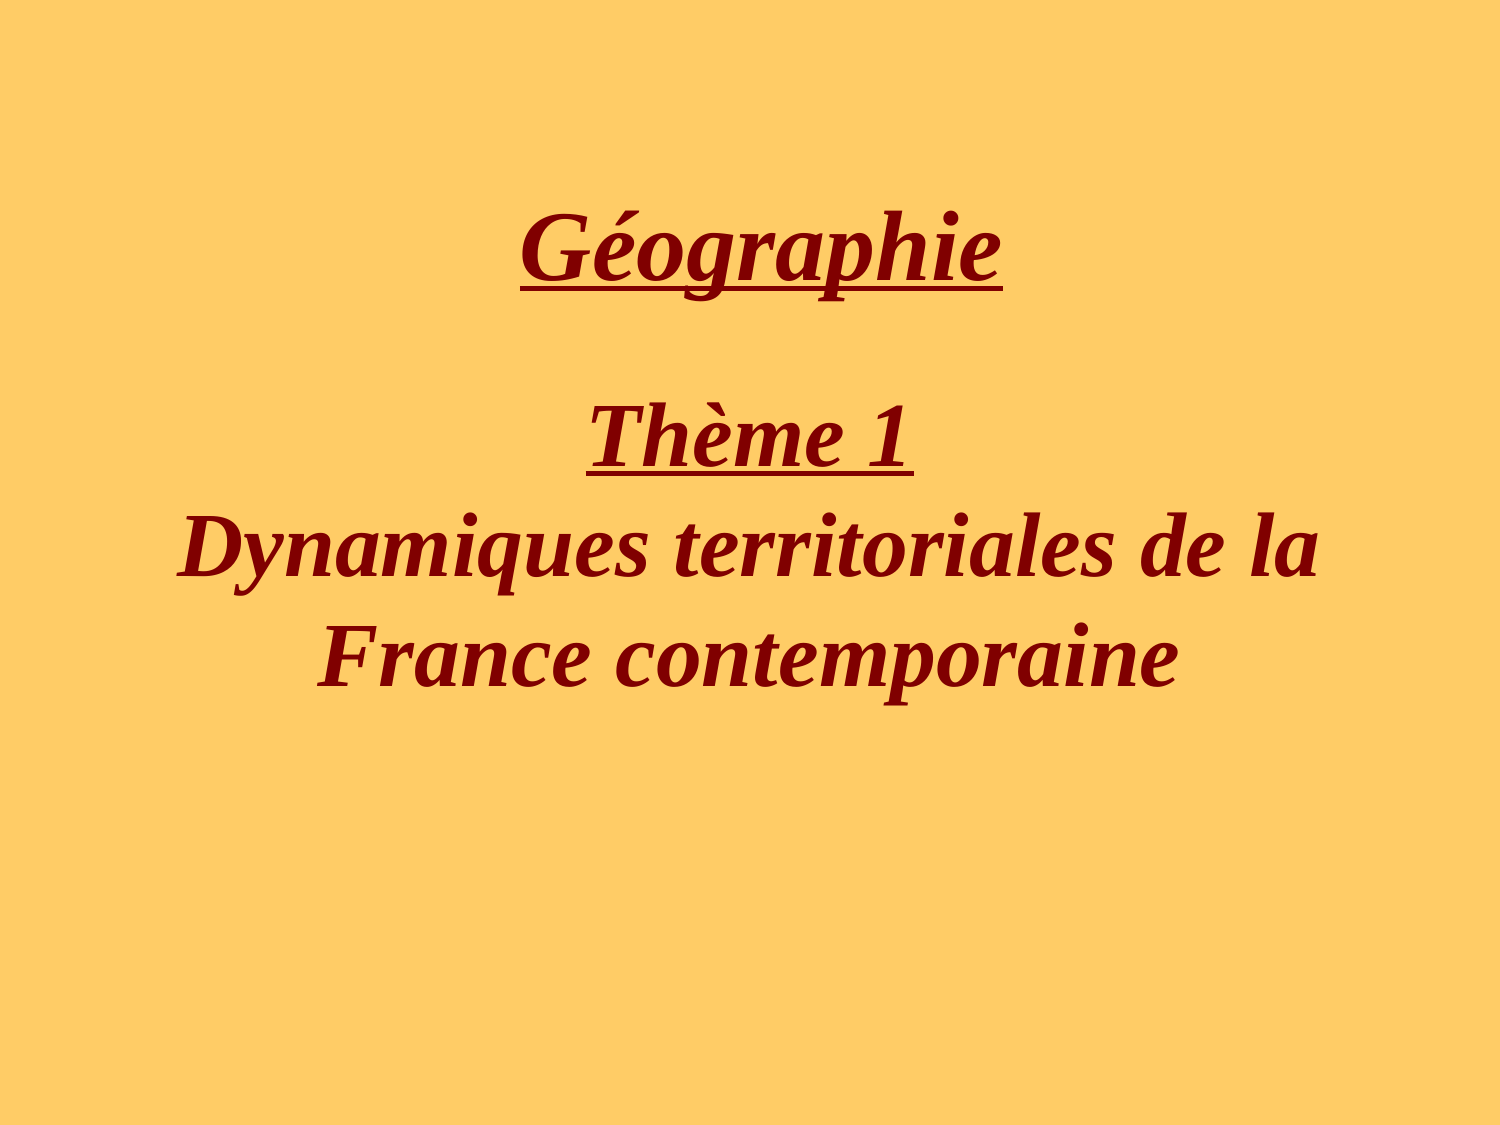

# Thème 1 Dynamiques territoriales de la France contemporaine
Géographie